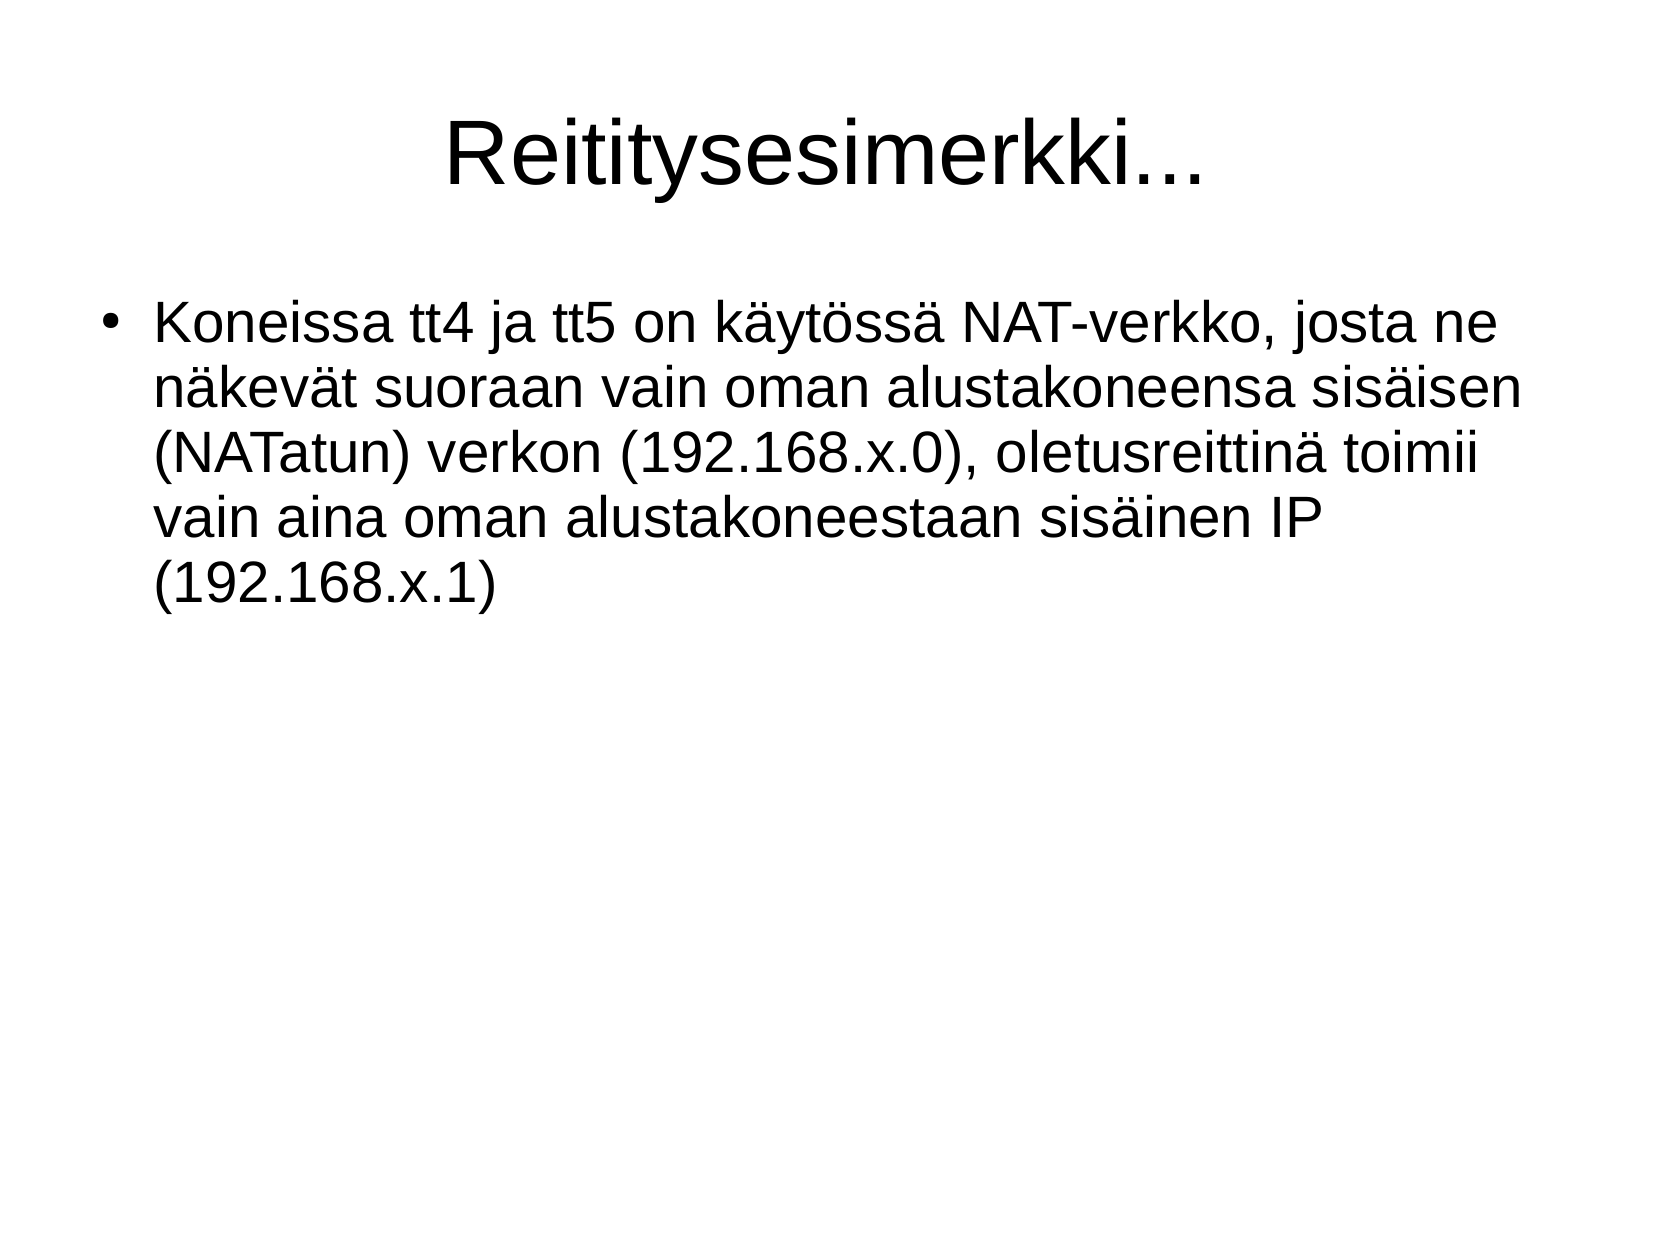

# Reititysesimerkki...
Koneissa tt4 ja tt5 on käytössä NAT-verkko, josta ne näkevät suoraan vain oman alustakoneensa sisäisen (NATatun) verkon (192.168.x.0), oletusreittinä toimii vain aina oman alustakoneestaan sisäinen IP (192.168.x.1)